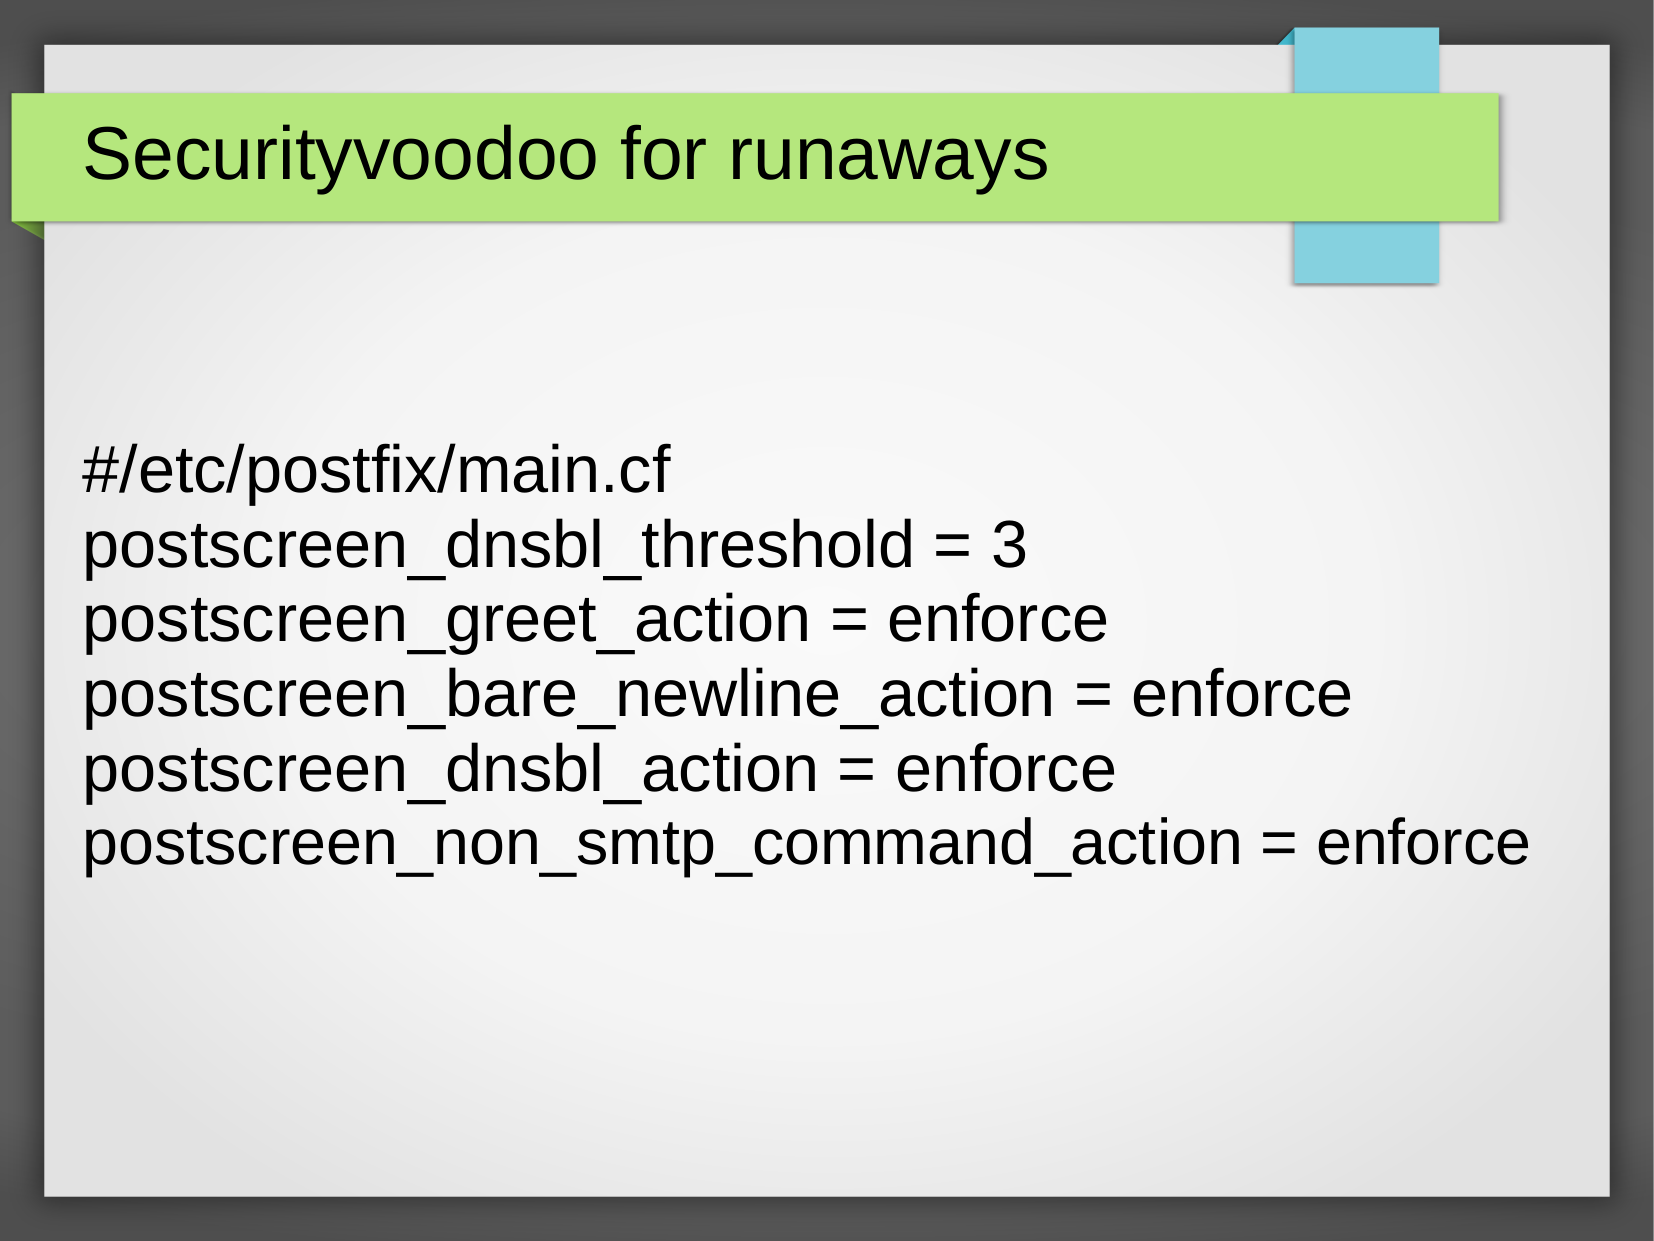

# Securityvoodoo for runaways
#/etc/postfix/main.cf
postscreen_dnsbl_threshold = 3
postscreen_greet_action = enforce
postscreen_bare_newline_action = enforce
postscreen_dnsbl_action = enforce
postscreen_non_smtp_command_action = enforce